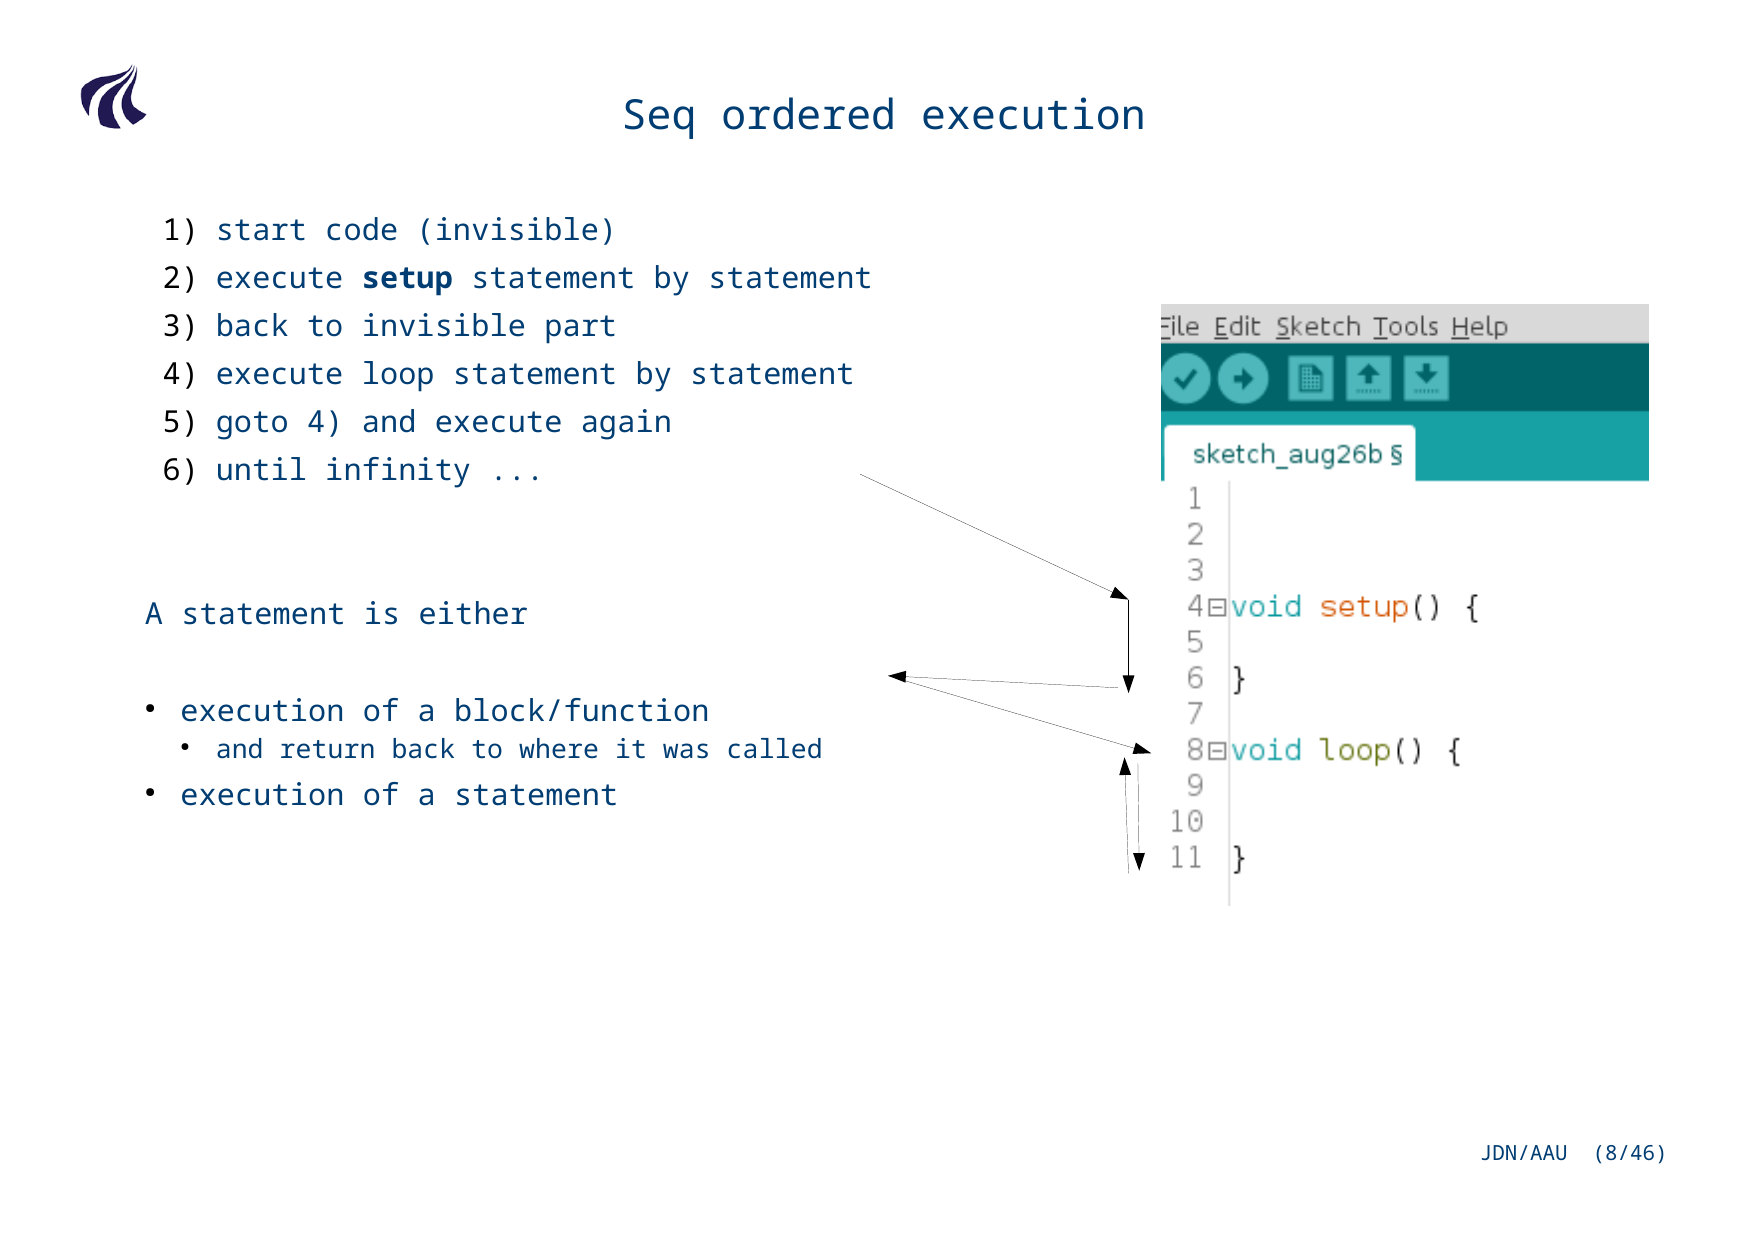

# Seq ordered execution
start code (invisible)
execute setup statement by statement
back to invisible part
execute loop statement by statement
goto 4) and execute again
until infinity ...
A statement is either
execution of a block/function
and return back to where it was called
execution of a statement